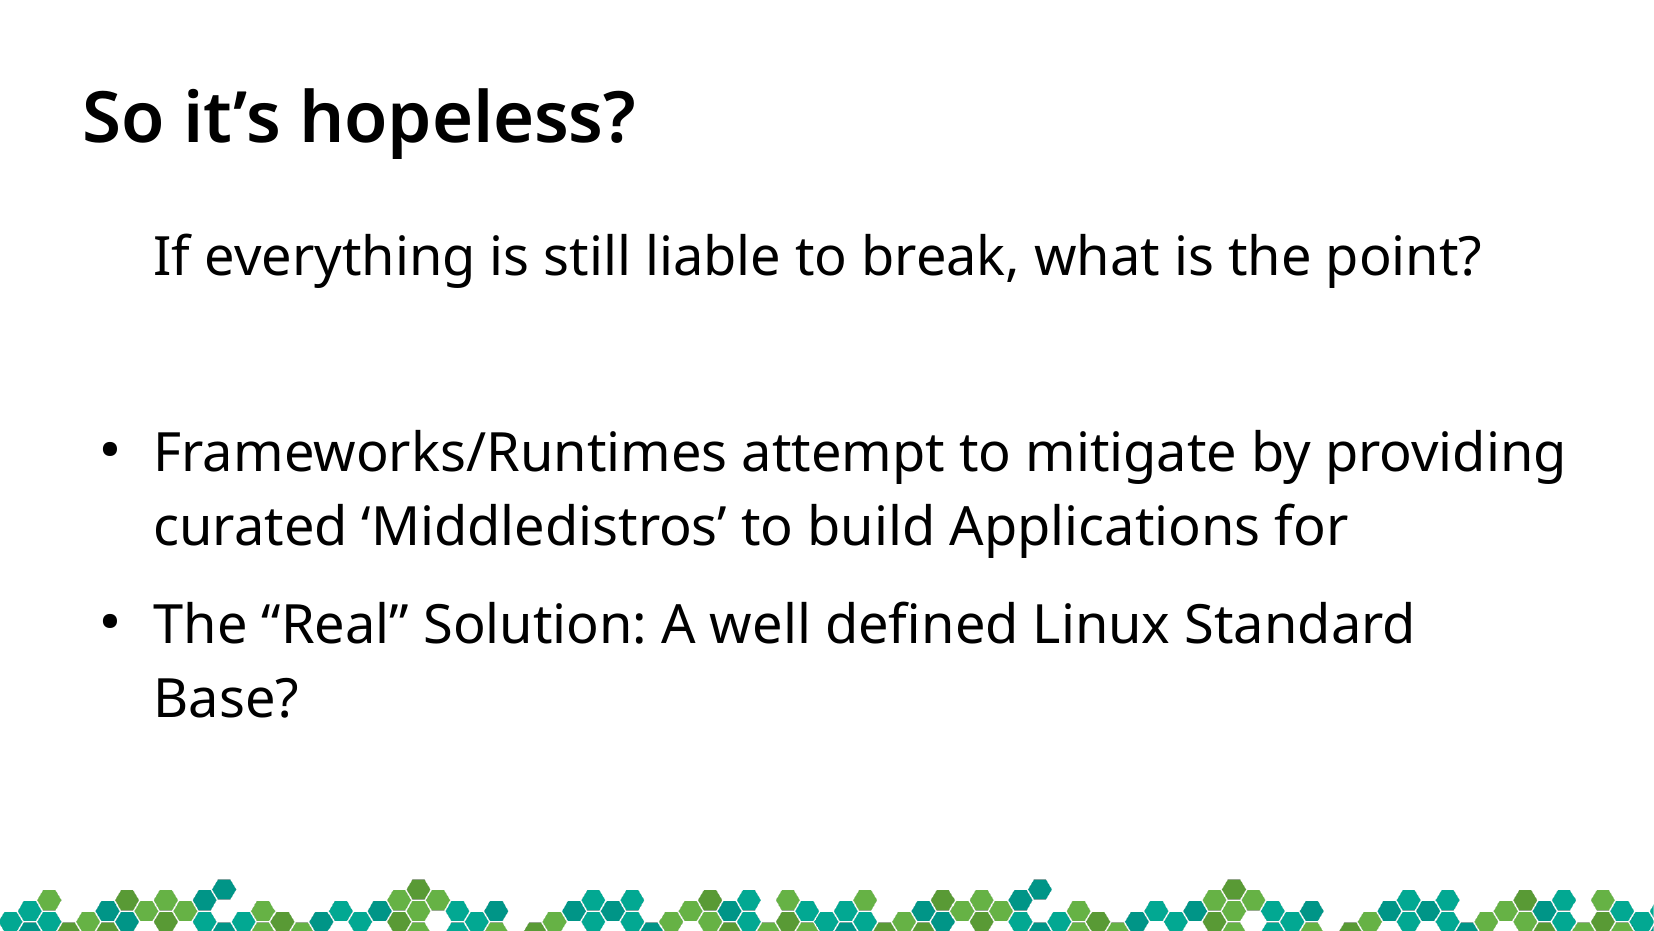

# So it’s hopeless?
If everything is still liable to break, what is the point?
Frameworks/Runtimes attempt to mitigate by providing curated ‘Middledistros’ to build Applications for
The “Real” Solution: A well defined Linux Standard Base?